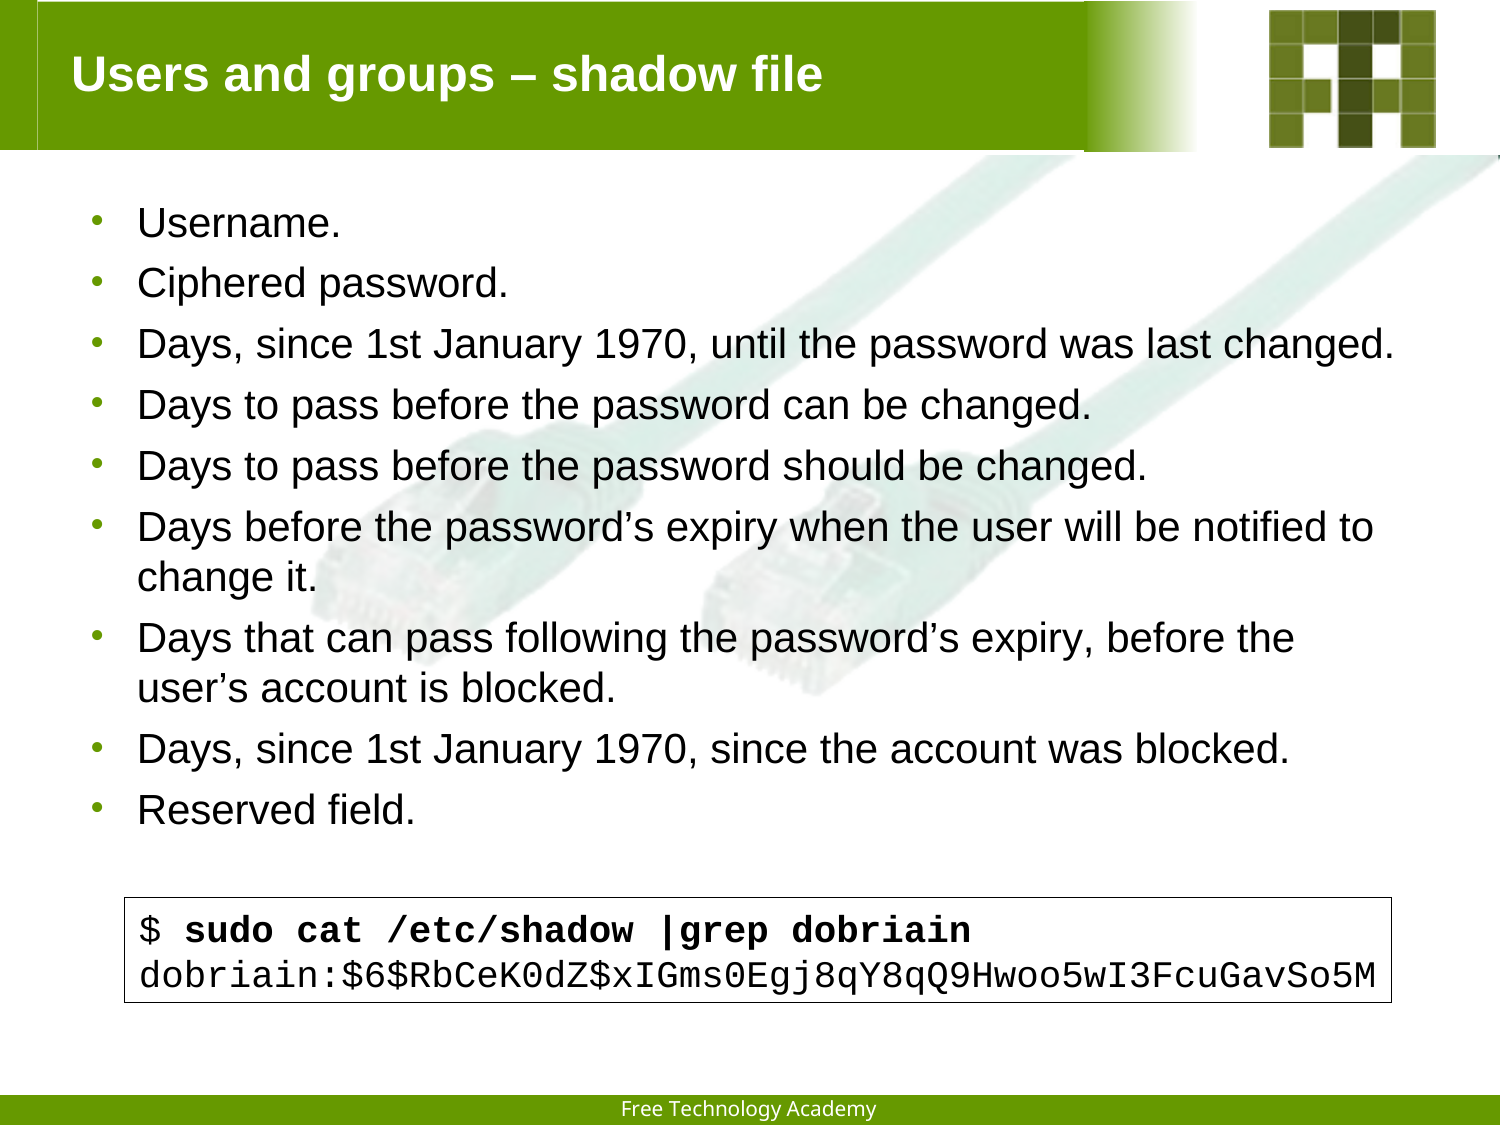

# Users and groups – shadow file
Username.
Ciphered password.
Days, since 1st January 1970, until the password was last changed.
Days to pass before the password can be changed.
Days to pass before the password should be changed.
Days before the password’s expiry when the user will be notified to change it.
Days that can pass following the password’s expiry, before the user’s account is blocked.
Days, since 1st January 1970, since the account was blocked.
Reserved field.
$ sudo cat /etc/shadow |grep dobriain
dobriain:$6$RbCeK0dZ$xIGms0Egj8qY8qQ9Hwoo5wI3FcuGavSo5M